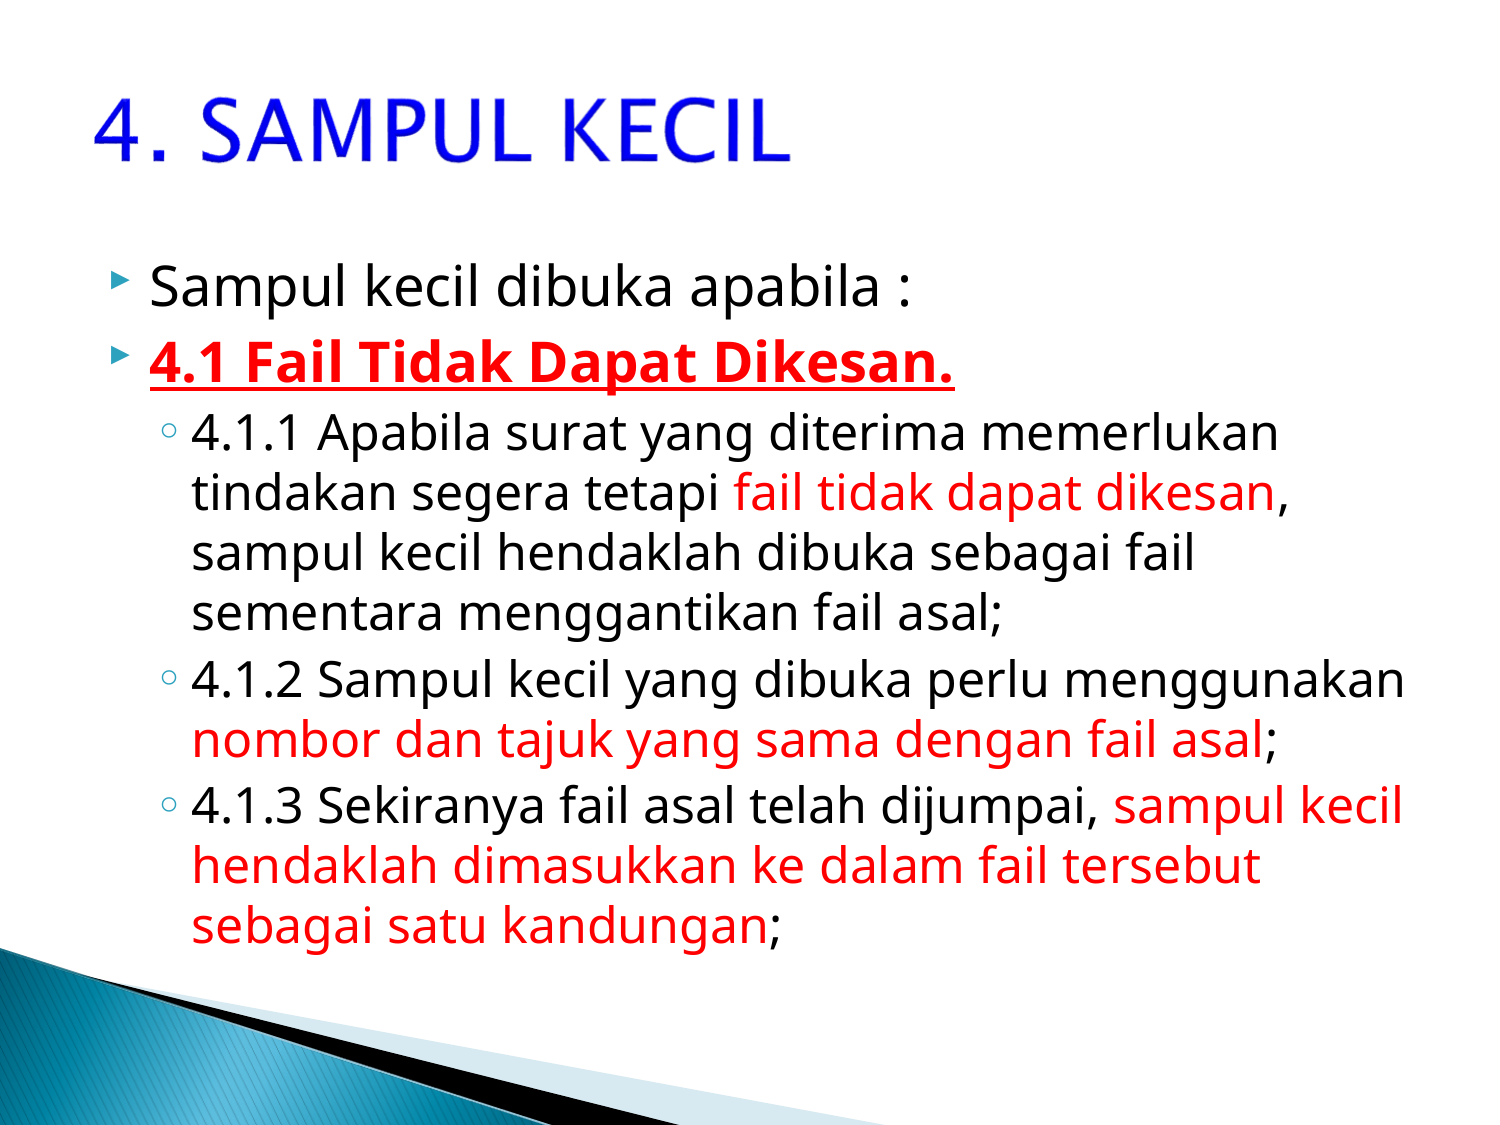

# Sampul kecil dibuka apabila :
4.1 Fail Tidak Dapat Dikesan.
4.1.1 Apabila surat yang diterima memerlukan tindakan segera tetapi fail tidak dapat dikesan, sampul kecil hendaklah dibuka sebagai fail sementara menggantikan fail asal;
4.1.2 Sampul kecil yang dibuka perlu menggunakan nombor dan tajuk yang sama dengan fail asal;
4.1.3 Sekiranya fail asal telah dijumpai, sampul kecil hendaklah dimasukkan ke dalam fail tersebut sebagai satu kandungan;